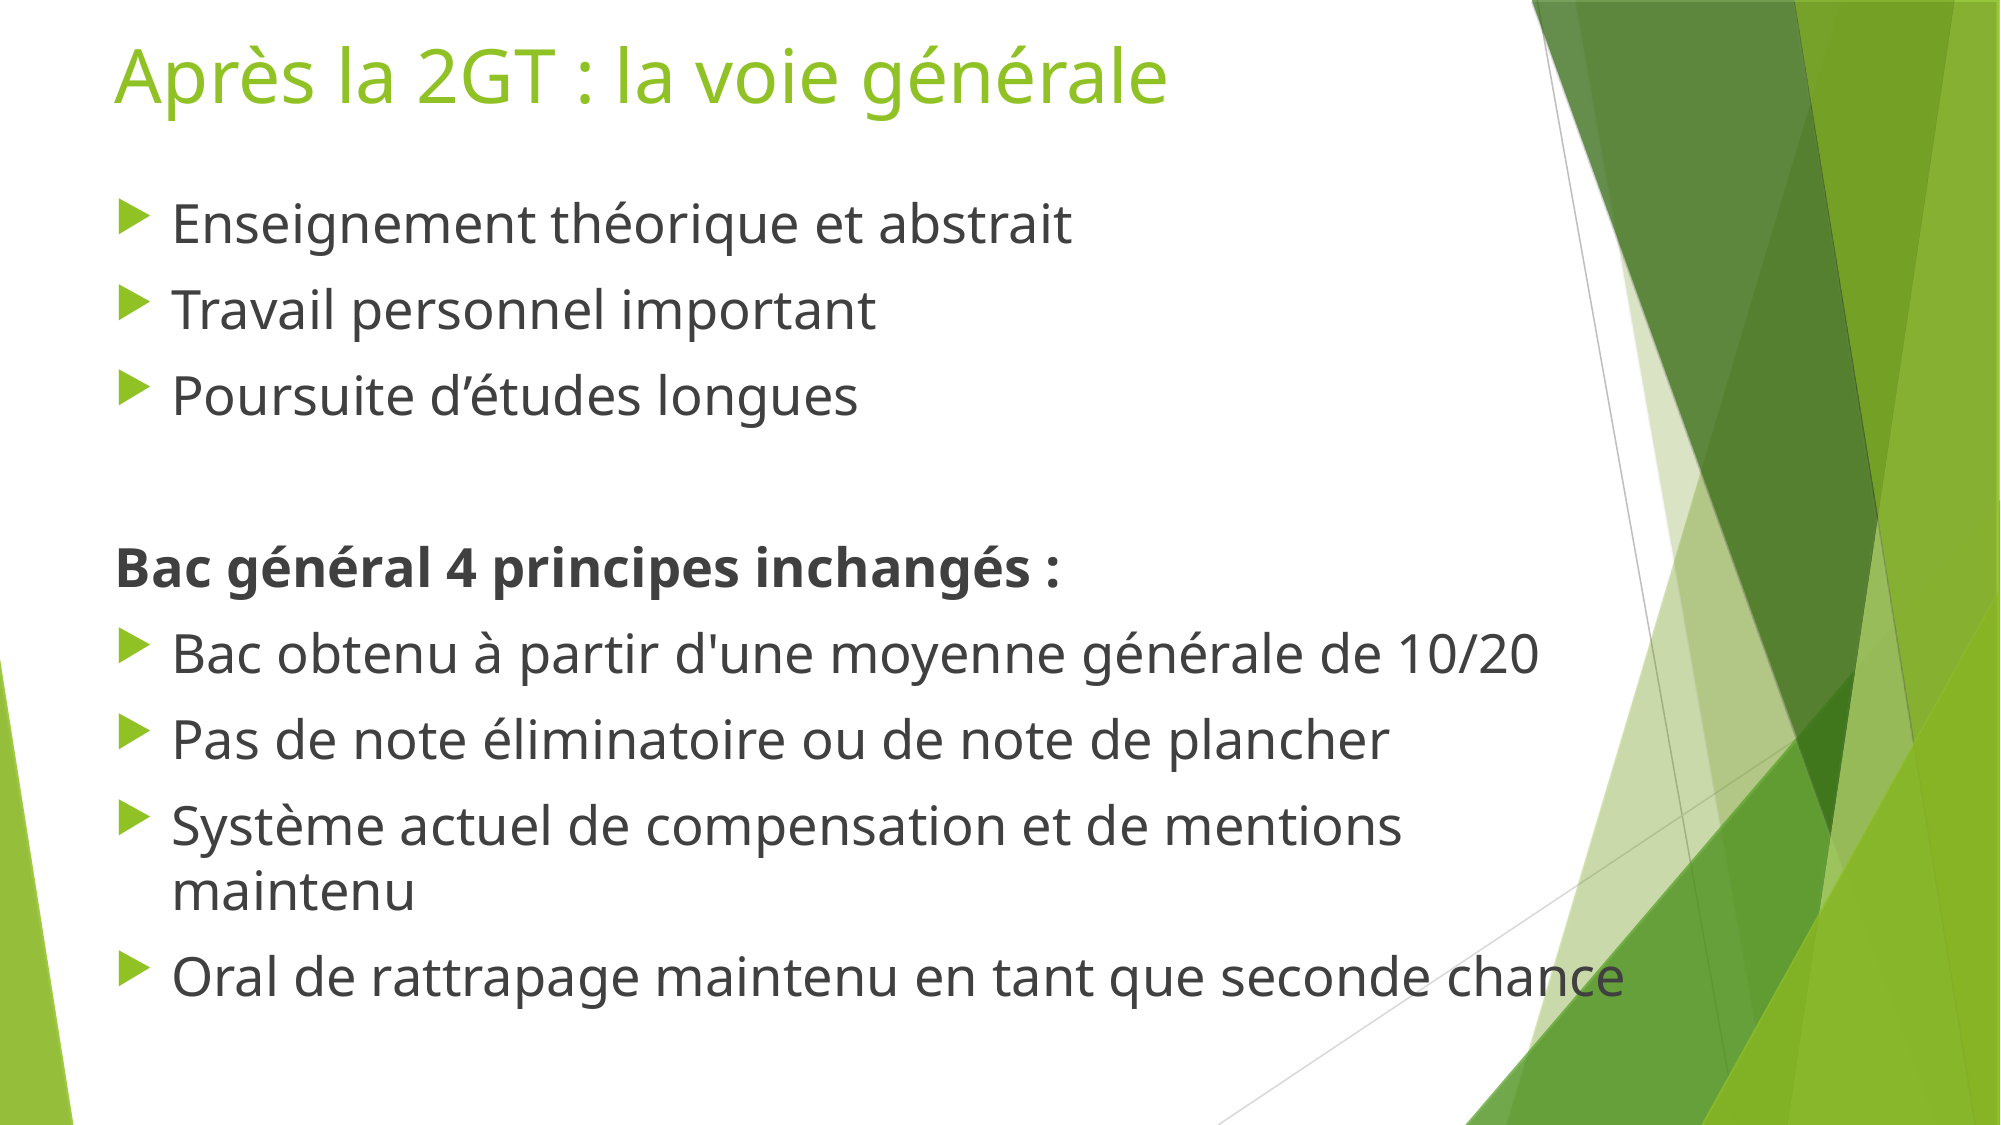

# Après la 2GT : la voie générale
Enseignement théorique et abstrait
Travail personnel important
Poursuite d’études longues
Bac général 4 principes inchangés :
Bac obtenu à partir d'une moyenne générale de 10/20
Pas de note éliminatoire ou de note de plancher
Système actuel de compensation et de mentions maintenu
Oral de rattrapage maintenu en tant que seconde chance